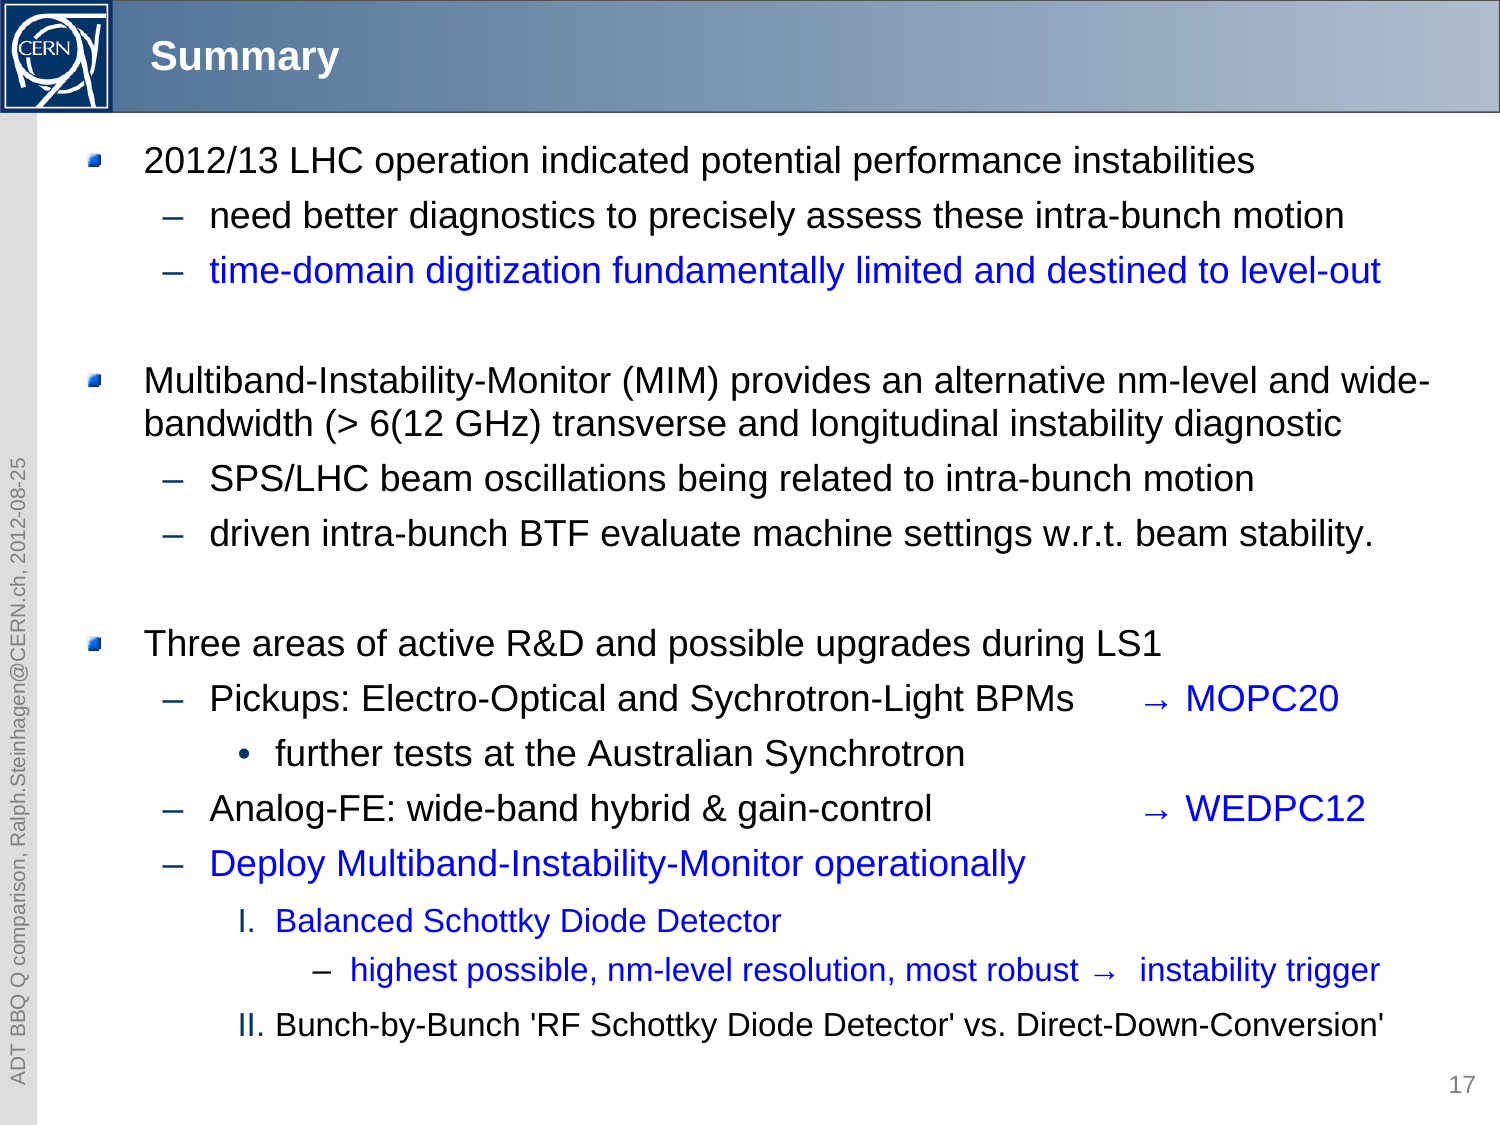

# Summary
2012/13 LHC operation indicated potential performance instabilities
need better diagnostics to precisely assess these intra-bunch motion
time-domain digitization fundamentally limited and destined to level-out
Multiband-Instability-Monitor (MIM) provides an alternative nm-level and wide-bandwidth (> 6(12 GHz) transverse and longitudinal instability diagnostic
SPS/LHC beam oscillations being related to intra-bunch motion
driven intra-bunch BTF evaluate machine settings w.r.t. beam stability.
Three areas of active R&D and possible upgrades during LS1
Pickups: Electro-Optical and Sychrotron-Light BPMs	→ MOPC20
further tests at the Australian Synchrotron
Analog-FE: wide-band hybrid & gain-control		→ WEDPC12
Deploy Multiband-Instability-Monitor operationally
Balanced Schottky Diode Detector
highest possible, nm-level resolution, most robust → instability trigger
Bunch-by-Bunch 'RF Schottky Diode Detector' vs. Direct-Down-Conversion'